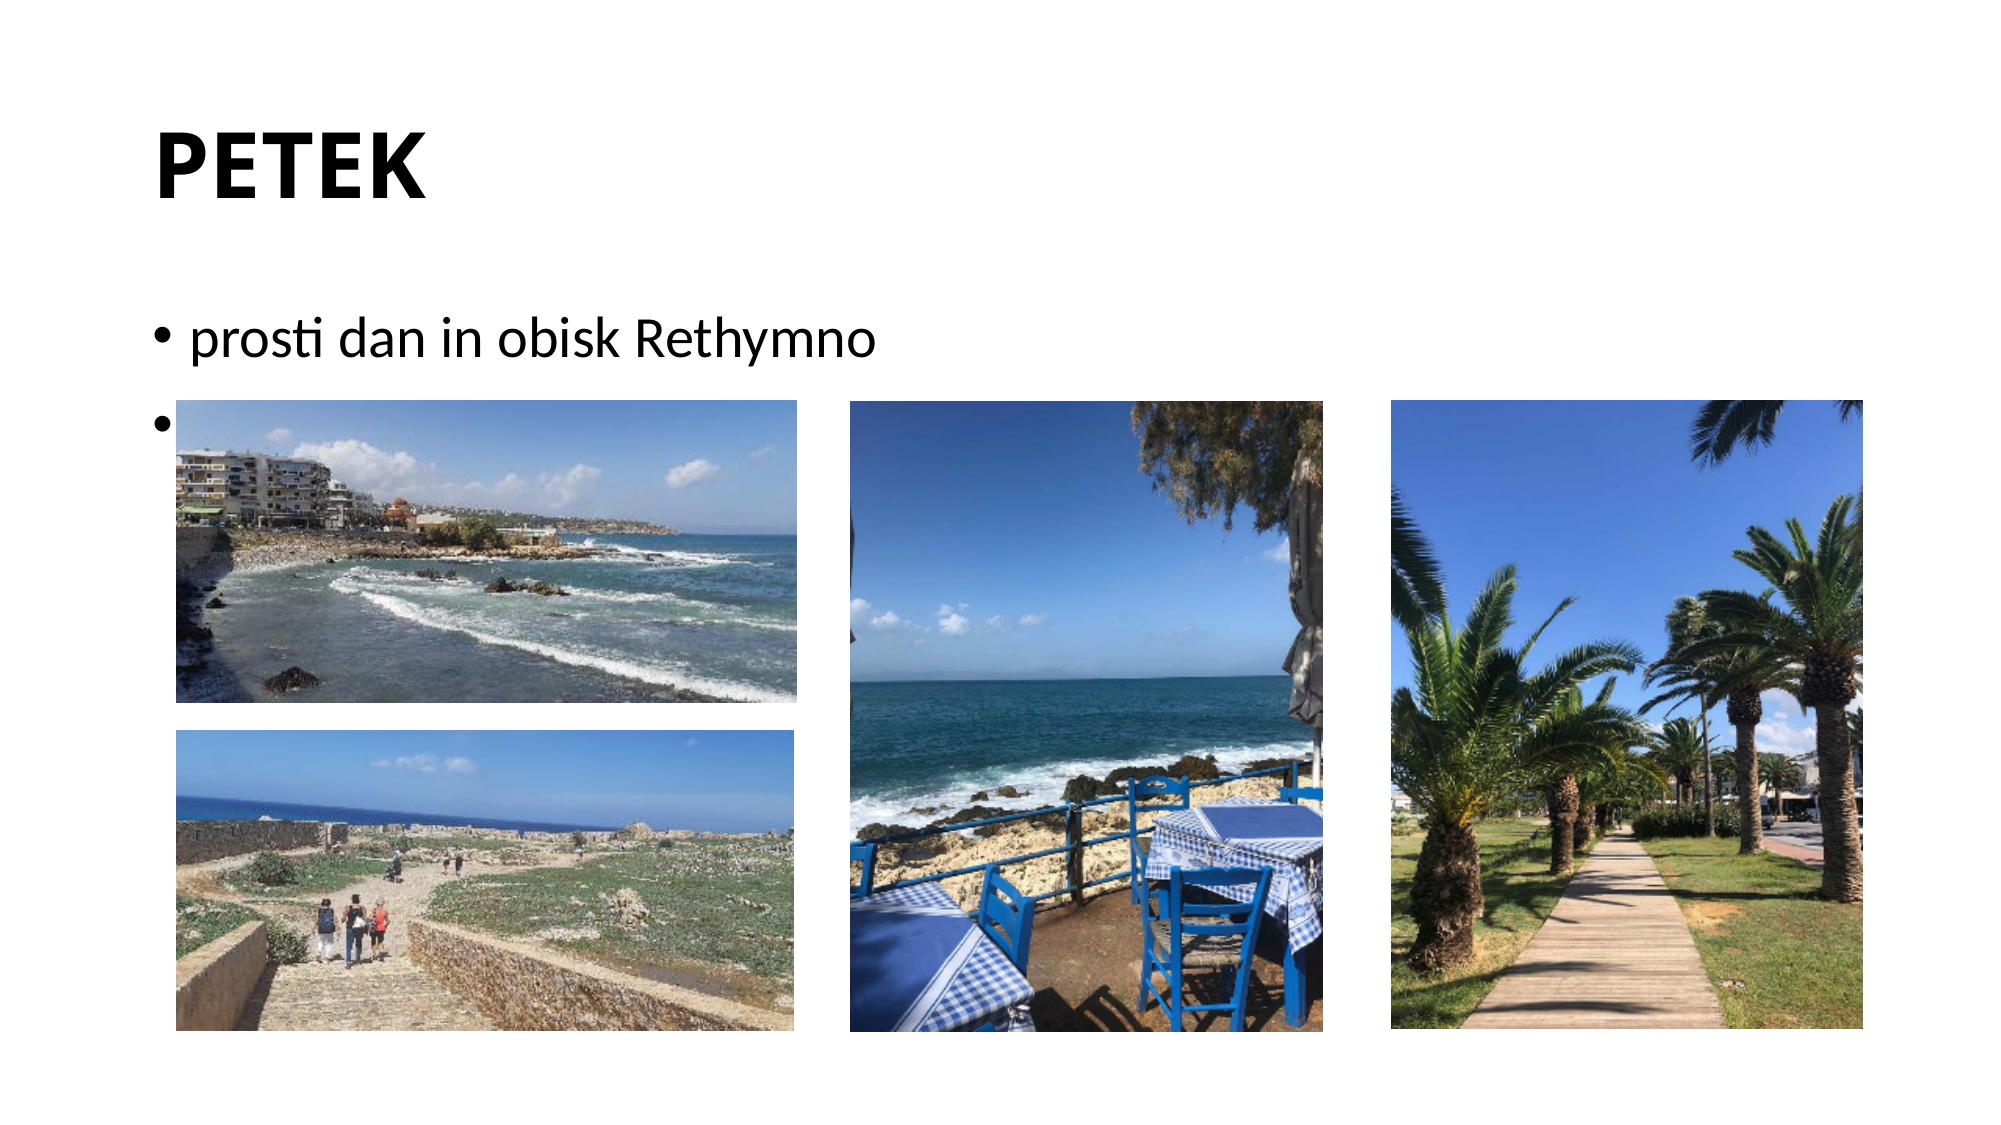

# PETEK
prosti dan in obisk Rethymno